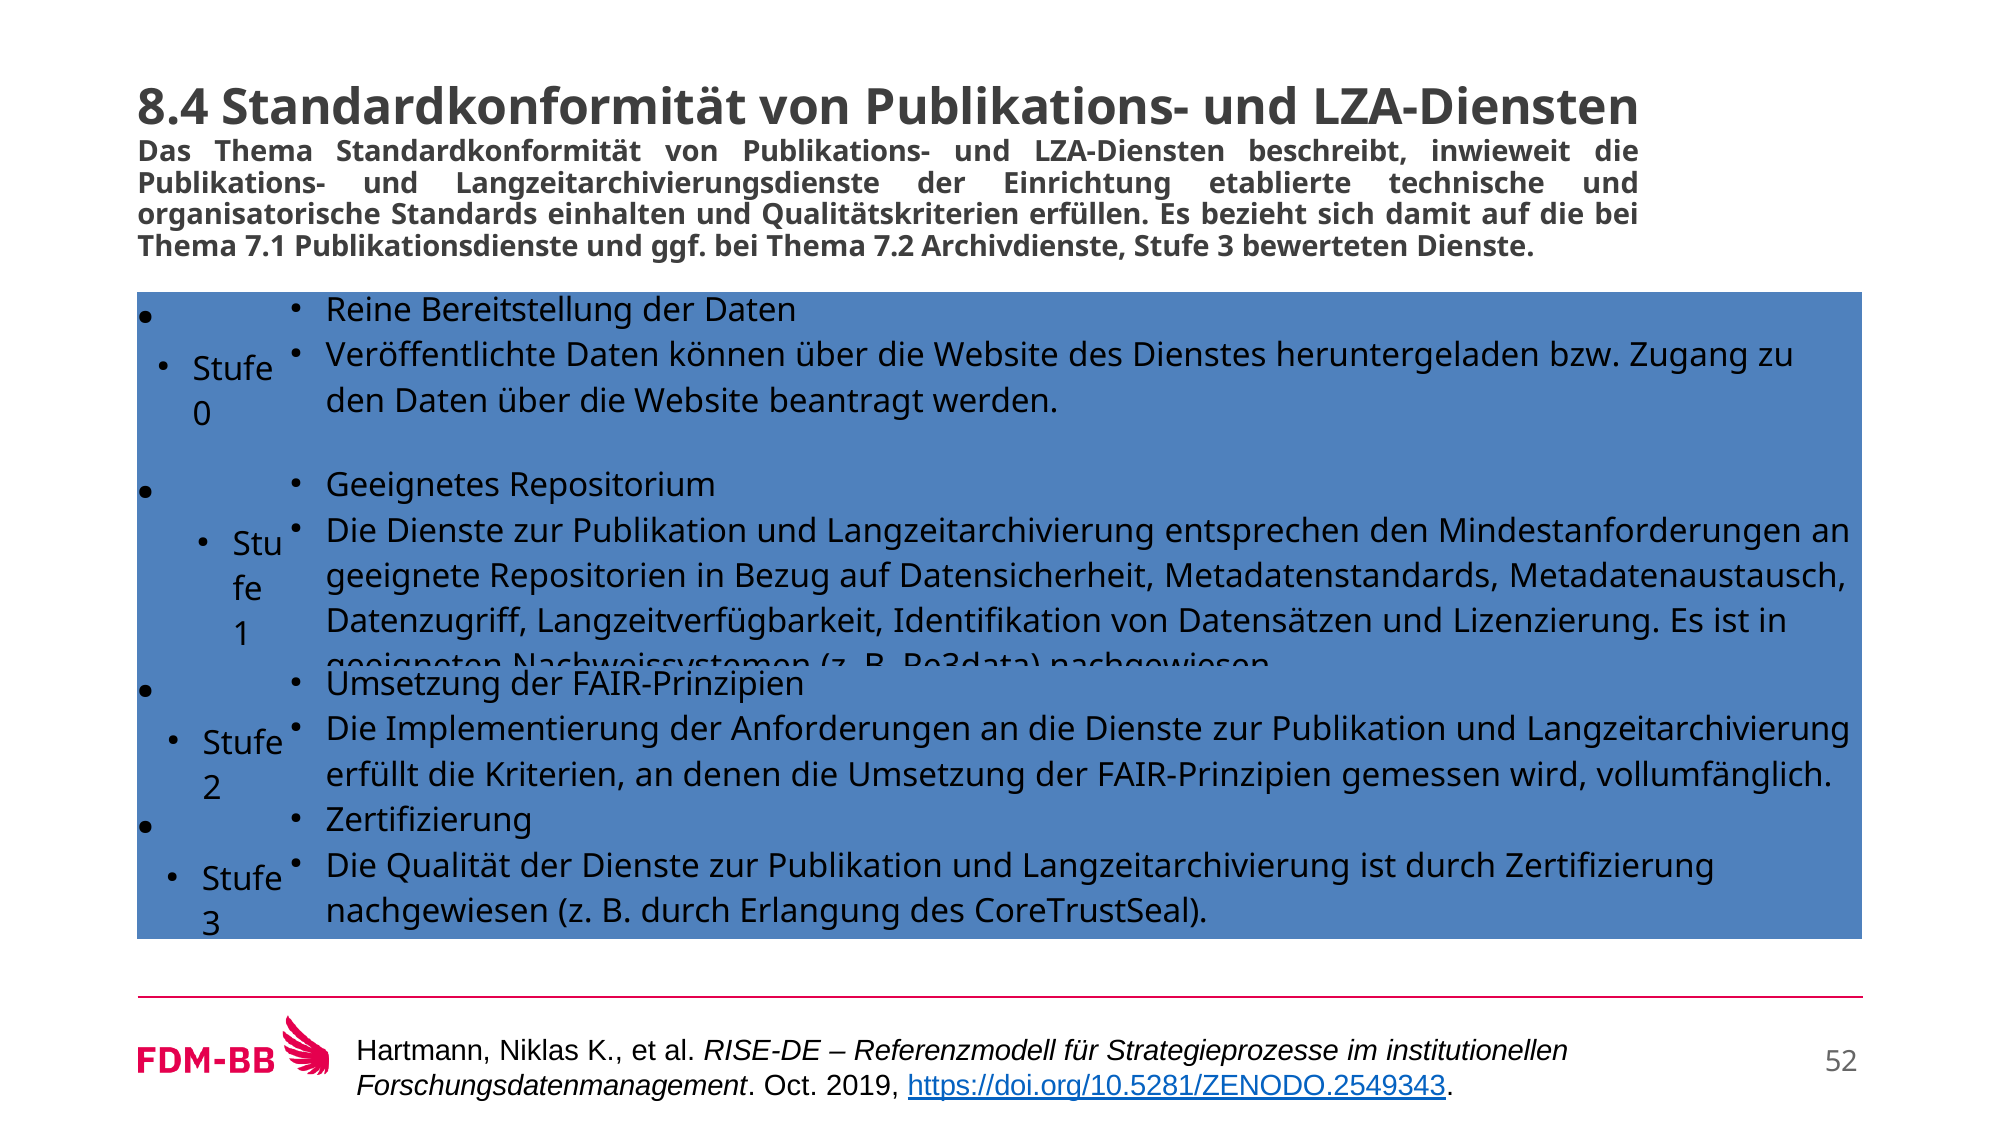

# 8.4 Standardkonformität von Publikations- und LZA-Diensten
Das Thema Standardkonformität von Publikations- und LZA-Diensten beschreibt, inwieweit die Publikations- und Langzeitarchivierungsdienste der Einrichtung etablierte technische und organisatorische Standards einhalten und Qualitätskriterien erfüllen. Es bezieht sich damit auf die bei Thema 7.1 Publikationsdienste und ggf. bei Thema 7.2 Archivdienste, Stufe 3 bewerteten Dienste.
| Stufe 0 | Reine Bereitstellung der Daten |
| --- | --- |
| | Veröffentlichte Daten können über die Website des Dienstes heruntergeladen bzw. Zugang zu den Daten über die Website beantragt werden. |
| Stufe 1 | Geeignetes Repositorium |
| | Die Dienste zur Publikation und Langzeitarchivierung entsprechen den Mindestanforderungen an geeignete Repositorien in Bezug auf Datensicherheit, Metadatenstandards, Metadatenaustausch, Datenzugriff, Langzeitverfügbarkeit, Identifikation von Datensätzen und Lizenzierung. Es ist in geeigneten Nachweissystemen (z. B. Re3data) nachgewiesen. |
| Stufe 2 | Umsetzung der FAIR-Prinzipien |
| | Die Implementierung der Anforderungen an die Dienste zur Publikation und Langzeitarchivierung erfüllt die Kriterien, an denen die Umsetzung der FAIR-Prinzipien gemessen wird, vollumfänglich. |
| Stufe 3 | Zertifizierung |
| | Die Qualität der Dienste zur Publikation und Langzeitarchivierung ist durch Zertifizierung nachgewiesen (z. B. durch Erlangung des CoreTrustSeal). |
Hartmann, Niklas K., et al. RISE-DE – Referenzmodell für Strategieprozesse im institutionellen Forschungsdatenmanagement. Oct. 2019, https://doi.org/10.5281/ZENODO.2549343.
52